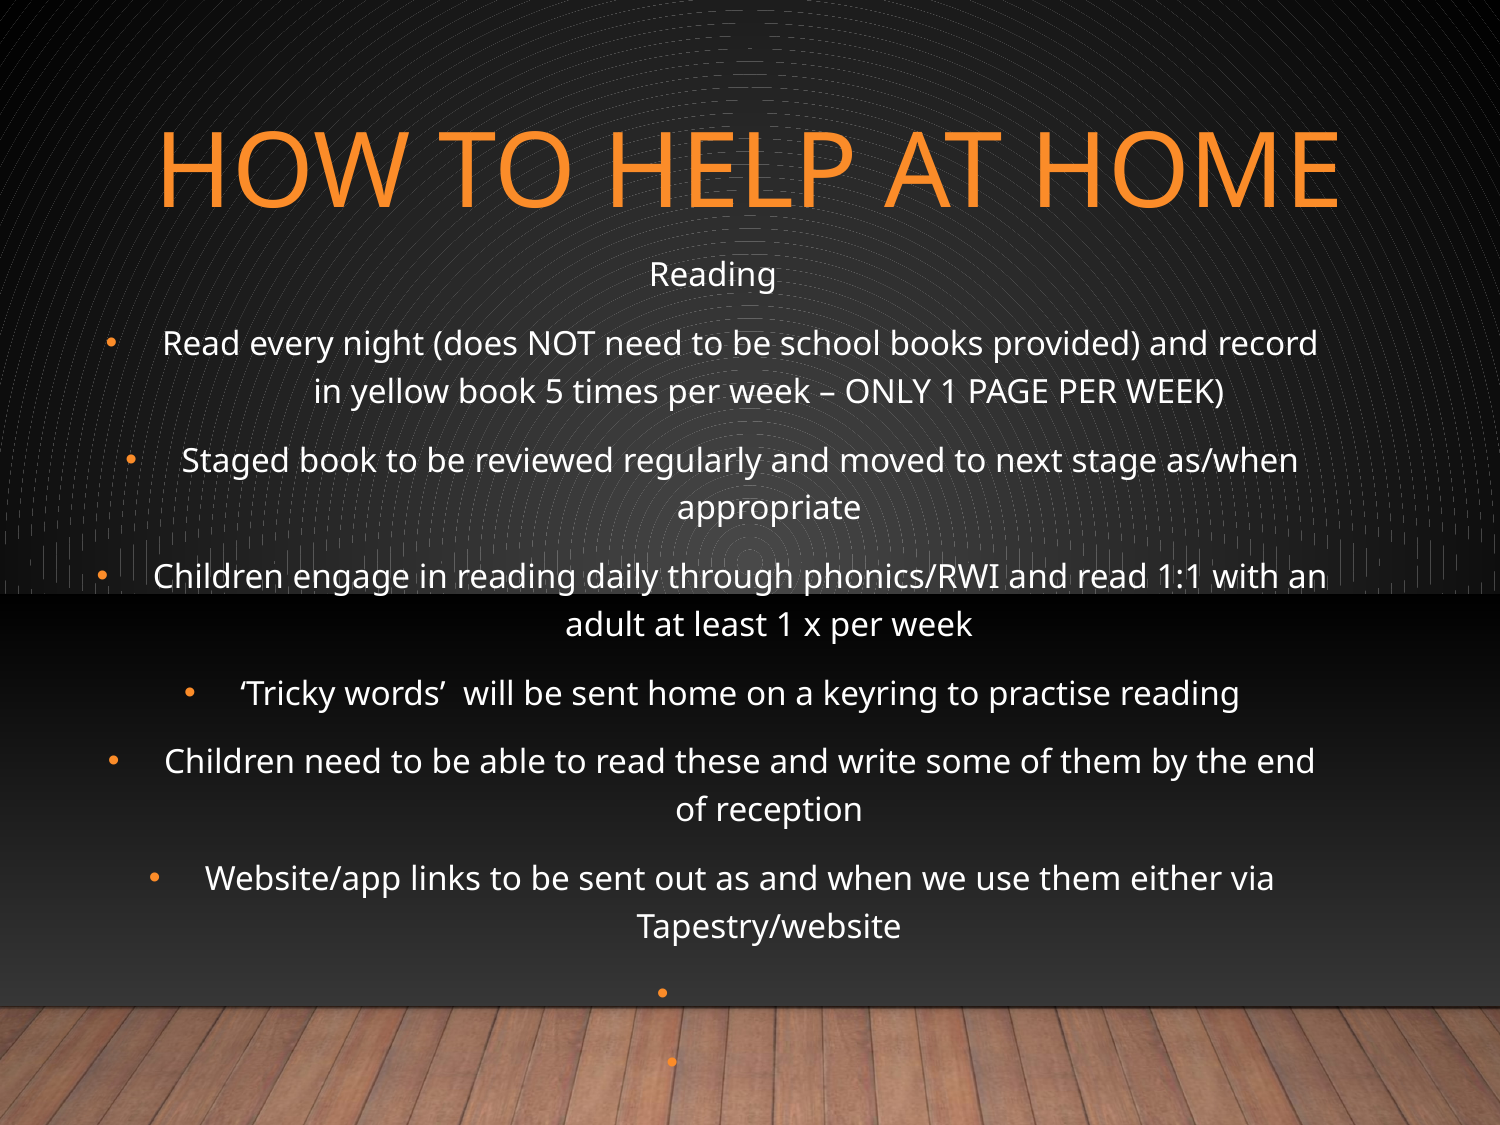

# How to help at home
Reading
Read every night (does NOT need to be school books provided) and record in yellow book 5 times per week – ONLY 1 PAGE PER WEEK)
Staged book to be reviewed regularly and moved to next stage as/when appropriate
Children engage in reading daily through phonics/RWI and read 1:1 with an adult at least 1 x per week
‘Tricky words’ will be sent home on a keyring to practise reading
Children need to be able to read these and write some of them by the end of reception
Website/app links to be sent out as and when we use them either via Tapestry/website